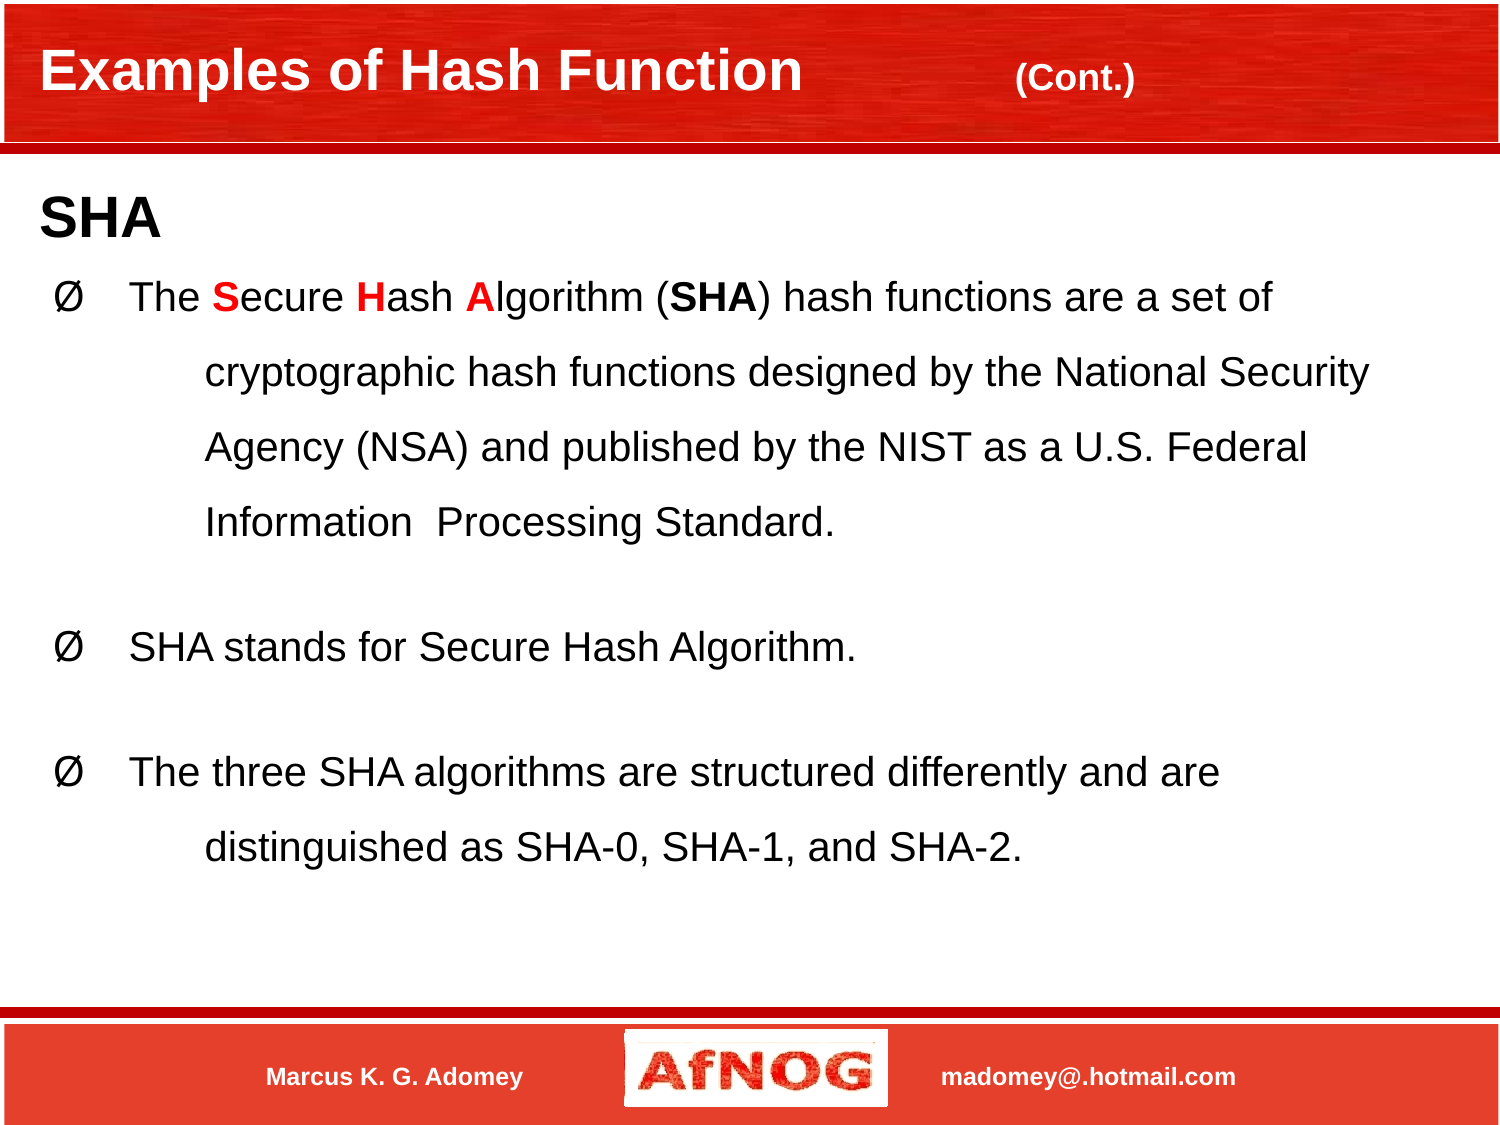

Examples of Hash Function			(Cont.)
SHA
The Secure Hash Algorithm (SHA) hash functions are a set of cryptographic hash functions designed by the National Security Agency (NSA) and published by the NIST as a U.S. Federal Information Processing Standard.
SHA stands for Secure Hash Algorithm.
The three SHA algorithms are structured differently and are distinguished as SHA-0, SHA-1, and SHA-2.